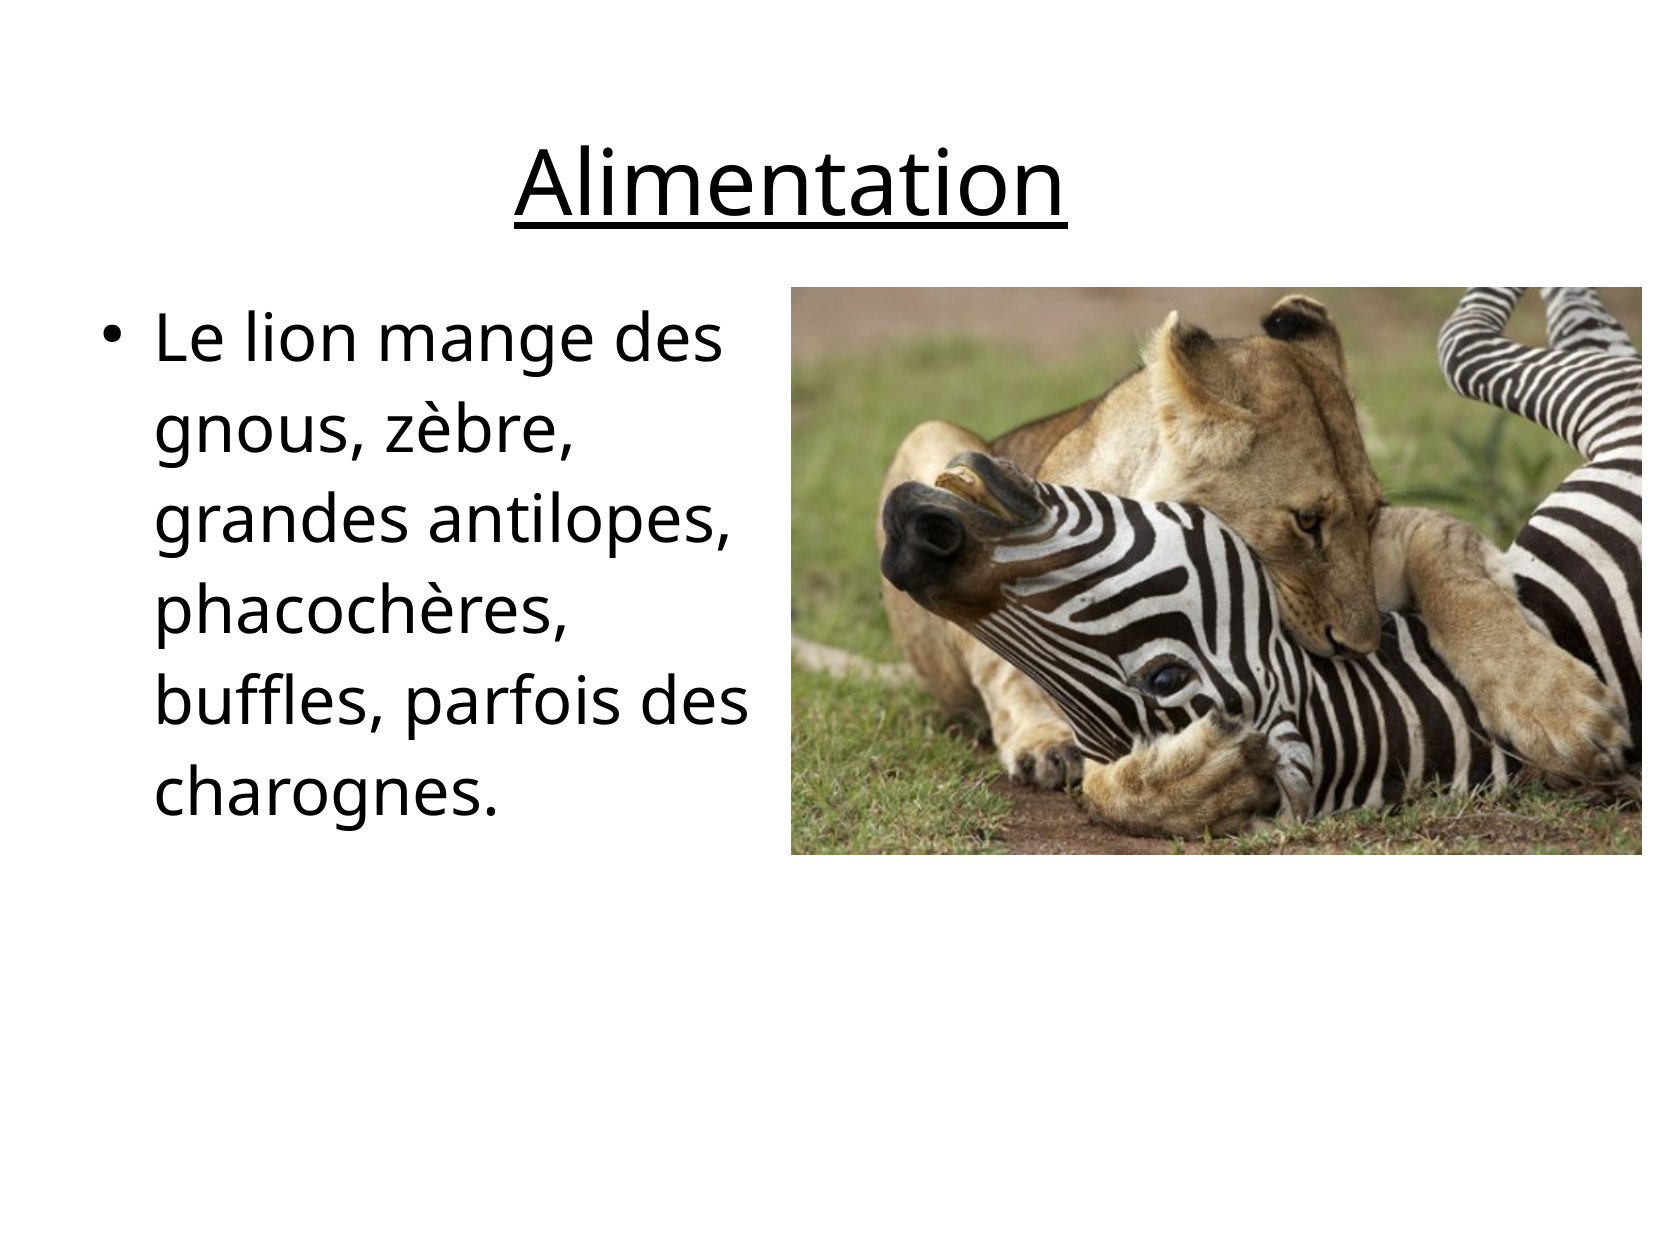

# Alimentation
Le lion mange des gnous, zèbre, grandes antilopes, phacochères, buffles, parfois des charognes.